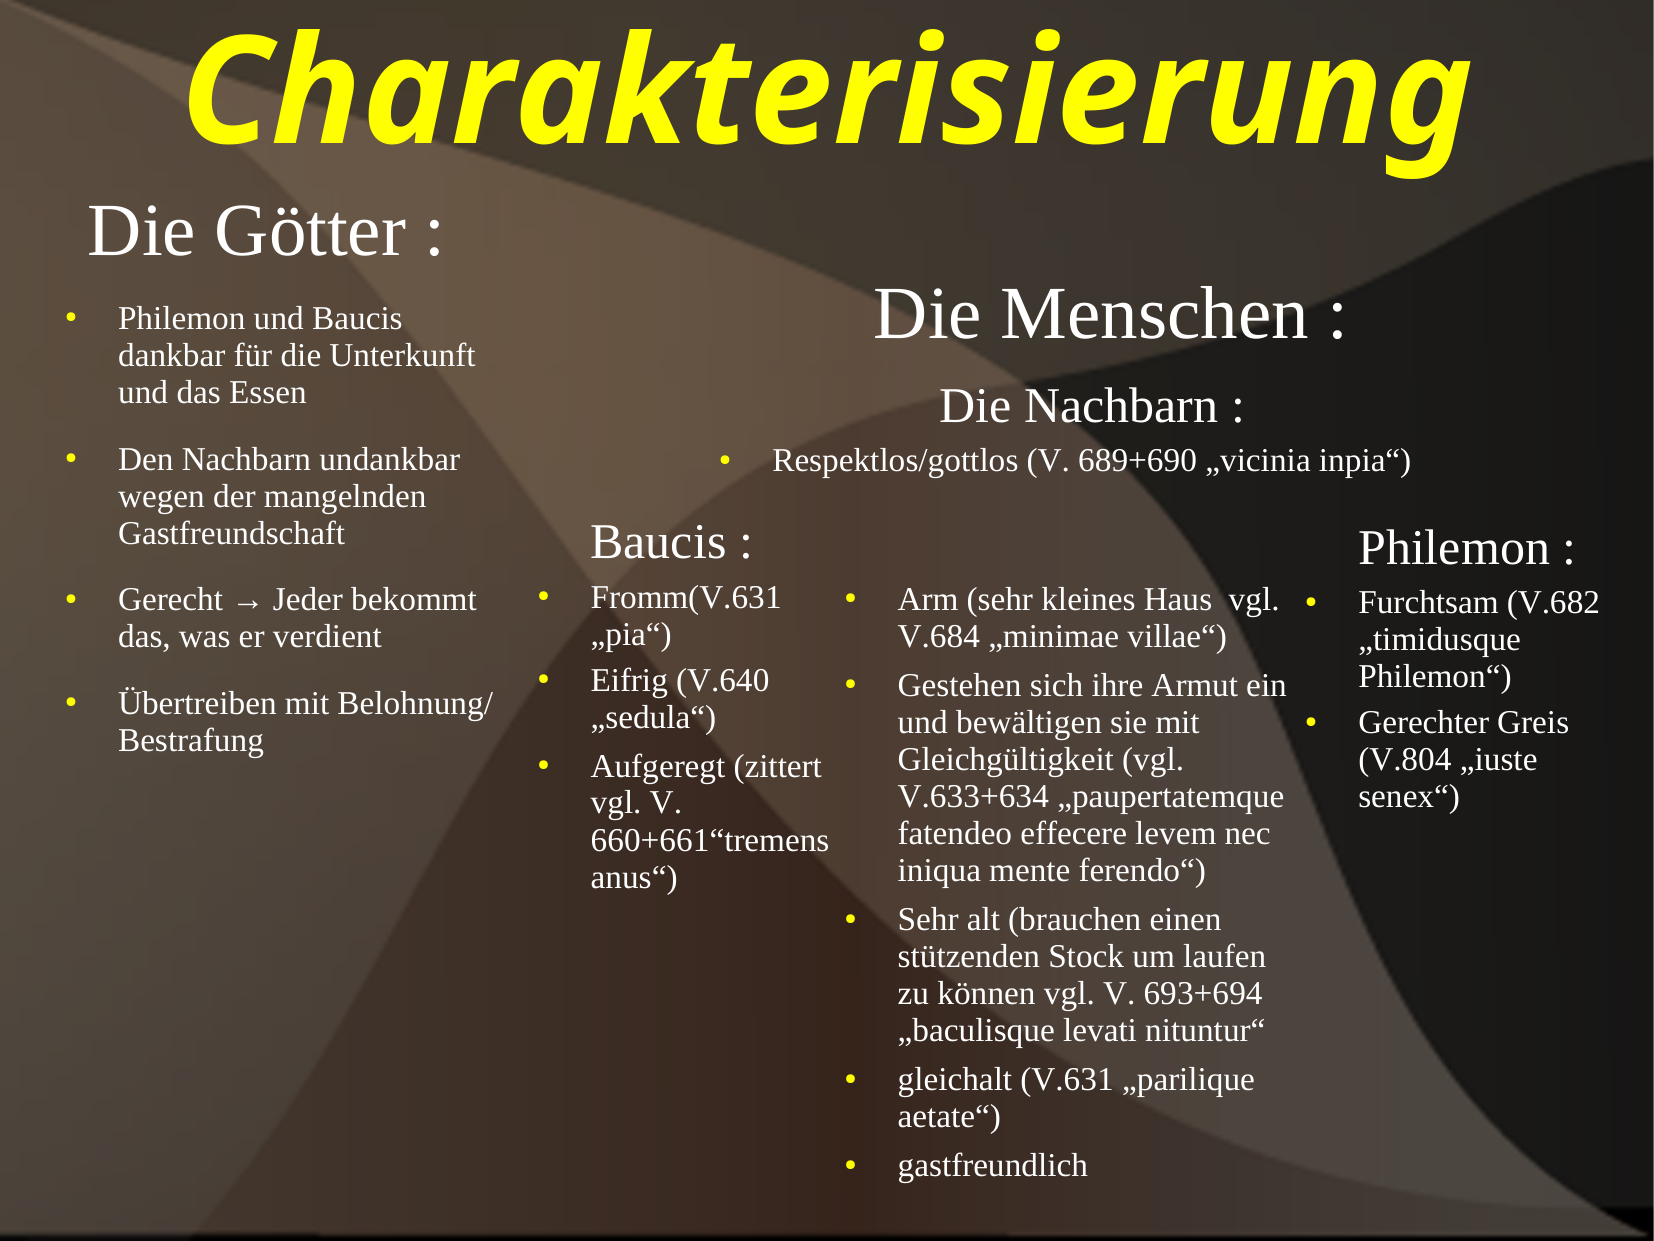

# Charakterisierung
Die Götter :
Die Menschen :
Philemon und Baucis dankbar für die Unterkunft und das Essen
Den Nachbarn undankbar wegen der mangelnden Gastfreundschaft
Gerecht → Jeder bekommt das, was er verdient
Übertreiben mit Belohnung/ Bestrafung
Die Nachbarn :
Respektlos/gottlos (V. 689+690 „vicinia inpia“)
Arm (sehr kleines Haus vgl. V.684 „minimae villae“)
Gestehen sich ihre Armut ein und bewältigen sie mit Gleichgültigkeit (vgl. V.633+634 „paupertatemque fatendeo effecere levem nec iniqua mente ferendo“)
Sehr alt (brauchen einen stützenden Stock um laufen zu können vgl. V. 693+694 „baculisque levati nituntur“
gleichalt (V.631 „parilique aetate“)
gastfreundlich
Baucis :
Fromm(V.631 „pia“)
Eifrig (V.640 „sedula“)
Aufgeregt (zittert vgl. V. 660+661“tremens anus“)
Philemon :
Furchtsam (V.682 „timidusque Philemon“)
Gerechter Greis (V.804 „iuste senex“)